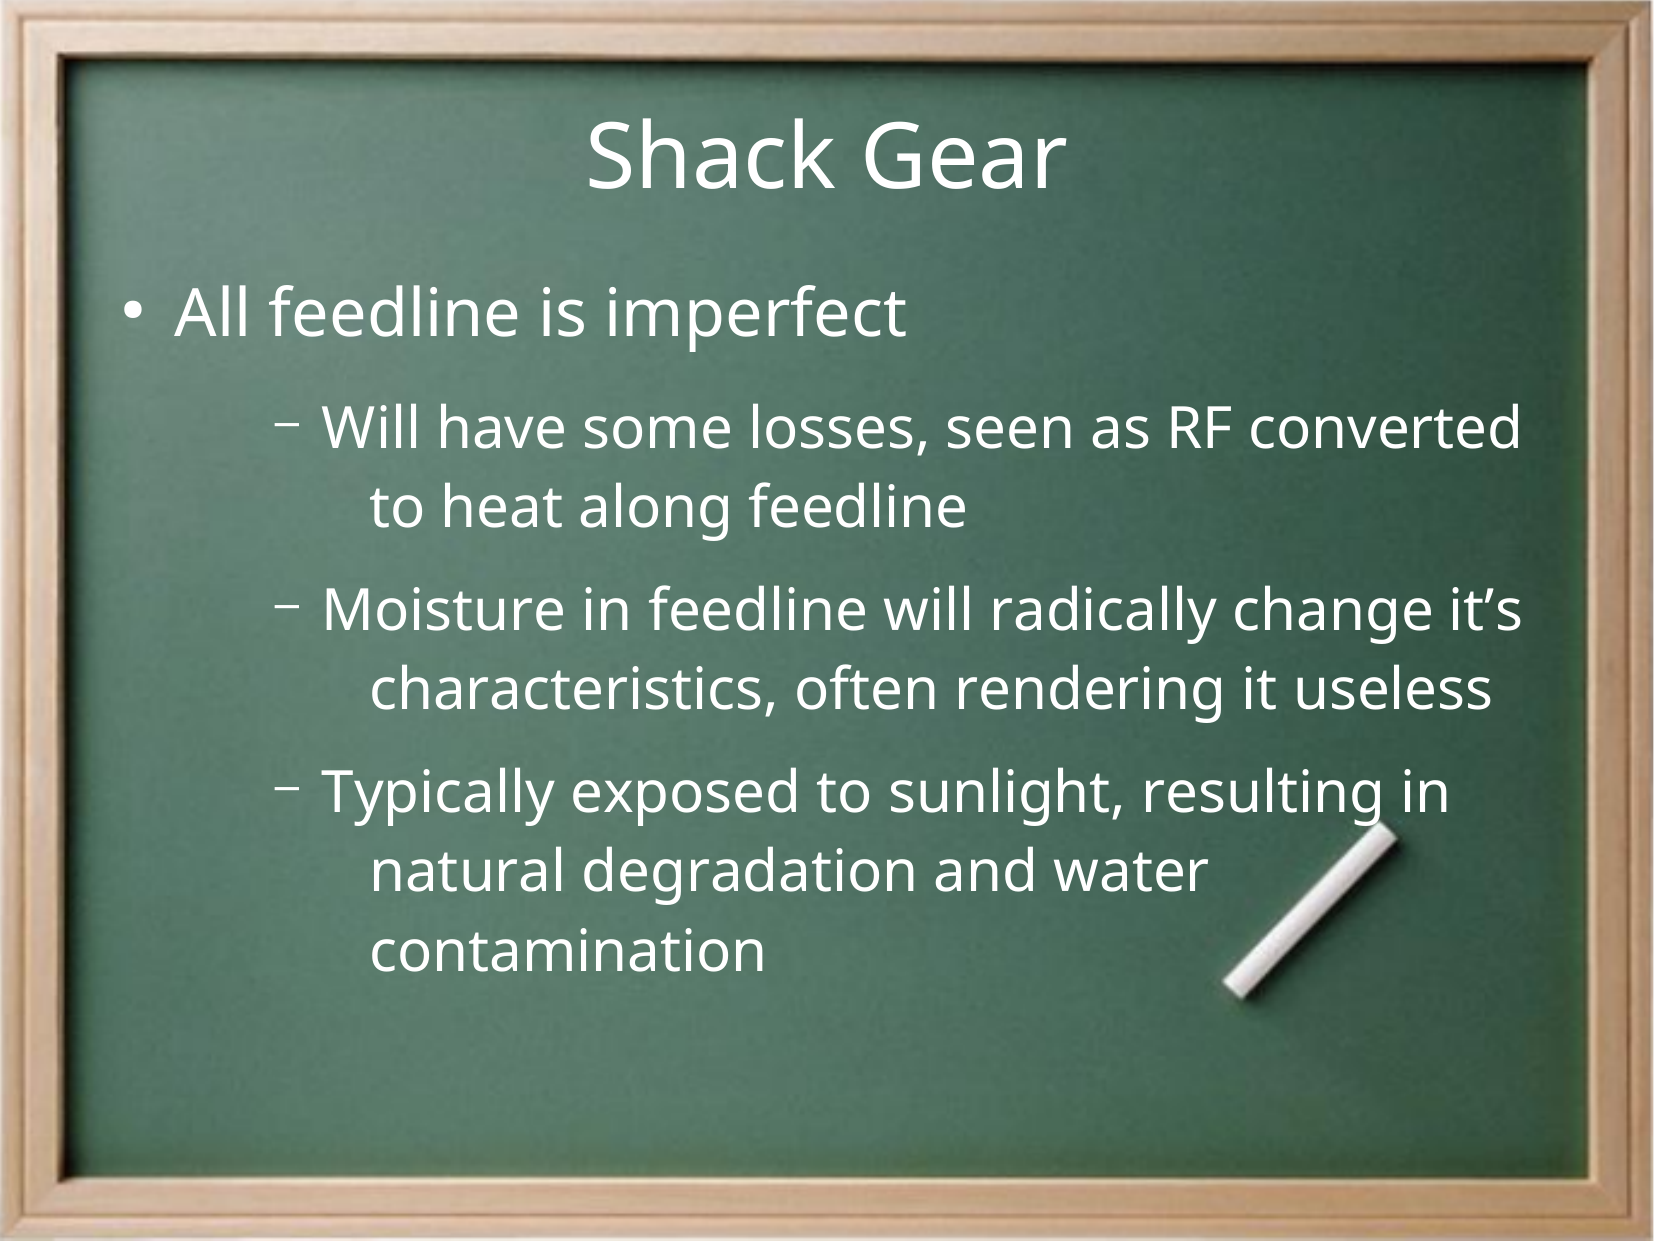

# Shack Gear
All feedline is imperfect
Will have some losses, seen as RF converted to heat along feedline
Moisture in feedline will radically change it’s characteristics, often rendering it useless
Typically exposed to sunlight, resulting in natural degradation and water contamination